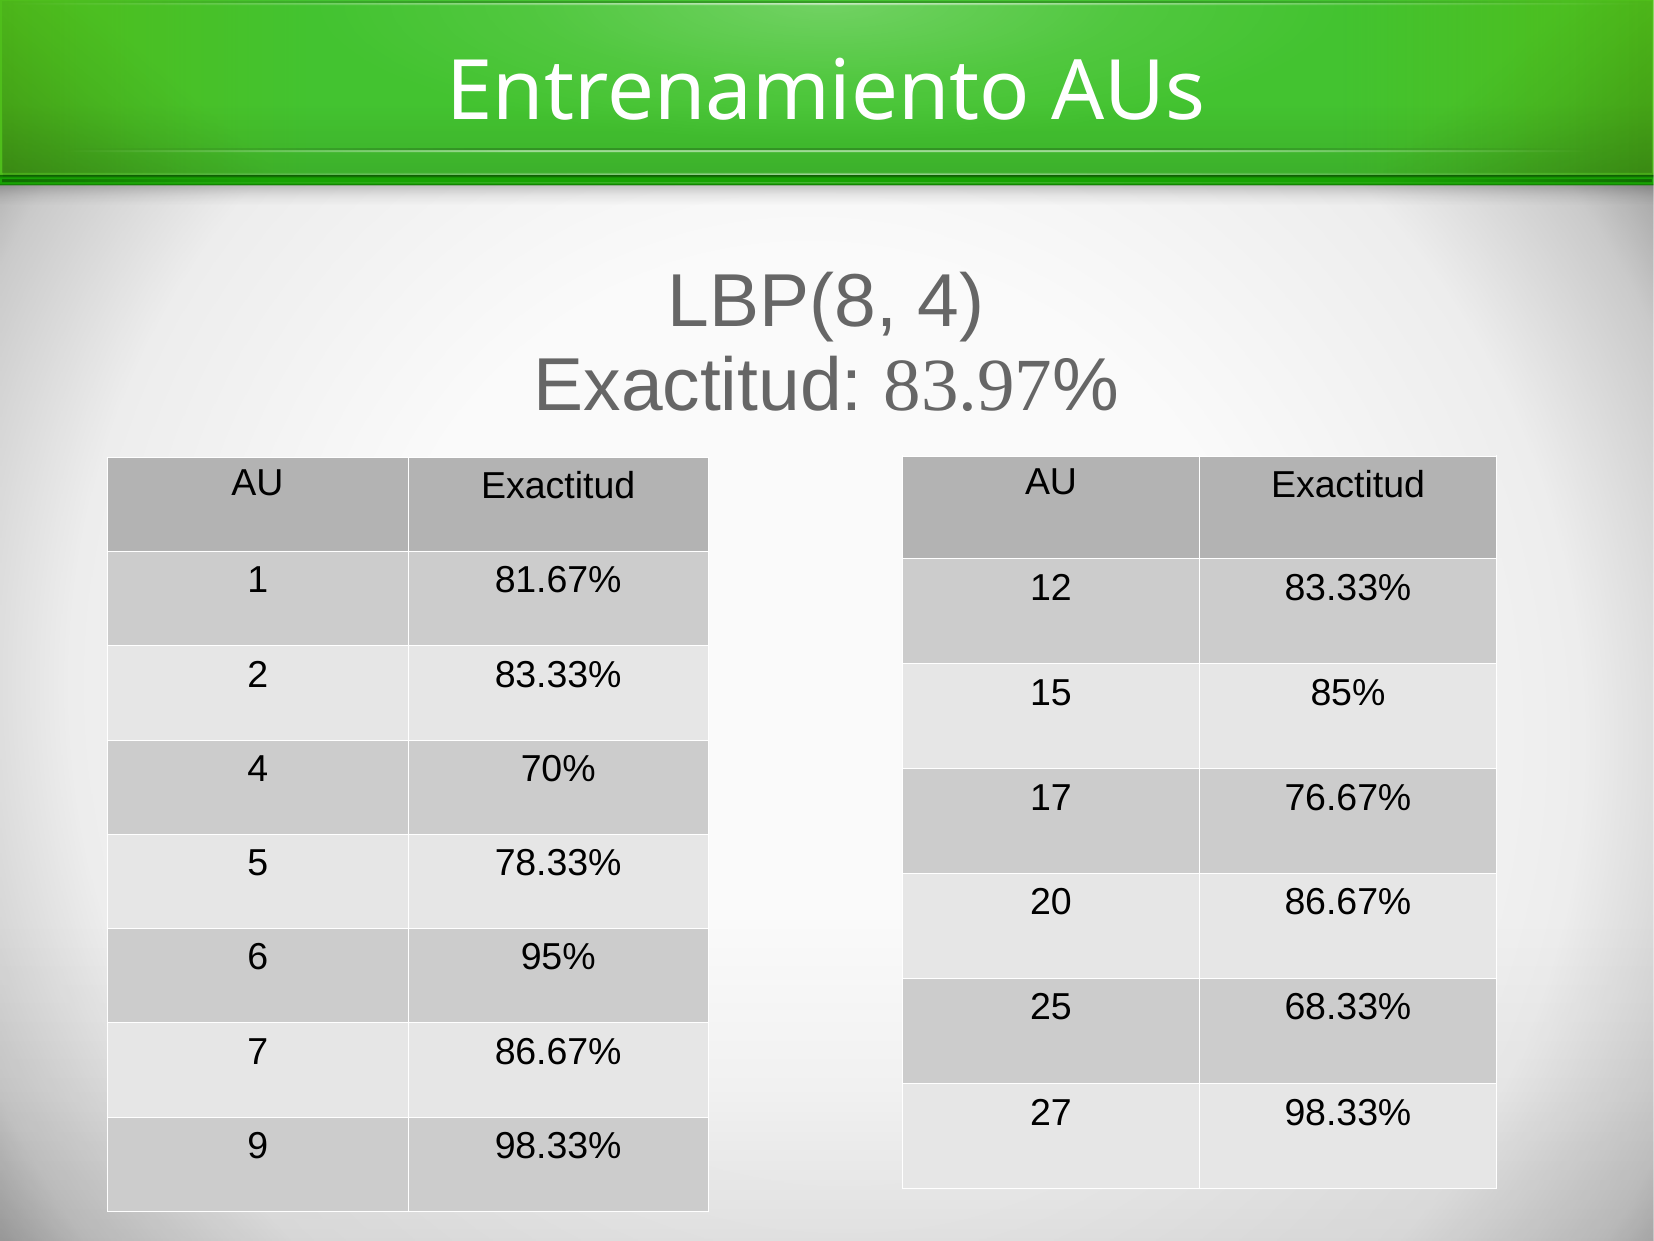

# Entrenamiento AUs
LBP(8, 4)
Exactitud: 83.97%
| AU | Exactitud |
| --- | --- |
| 12 | 83.33% |
| 15 | 85% |
| 17 | 76.67% |
| 20 | 86.67% |
| 25 | 68.33% |
| 27 | 98.33% |
| AU | Exactitud |
| --- | --- |
| 1 | 81.67% |
| 2 | 83.33% |
| 4 | 70% |
| 5 | 78.33% |
| 6 | 95% |
| 7 | 86.67% |
| 9 | 98.33% |